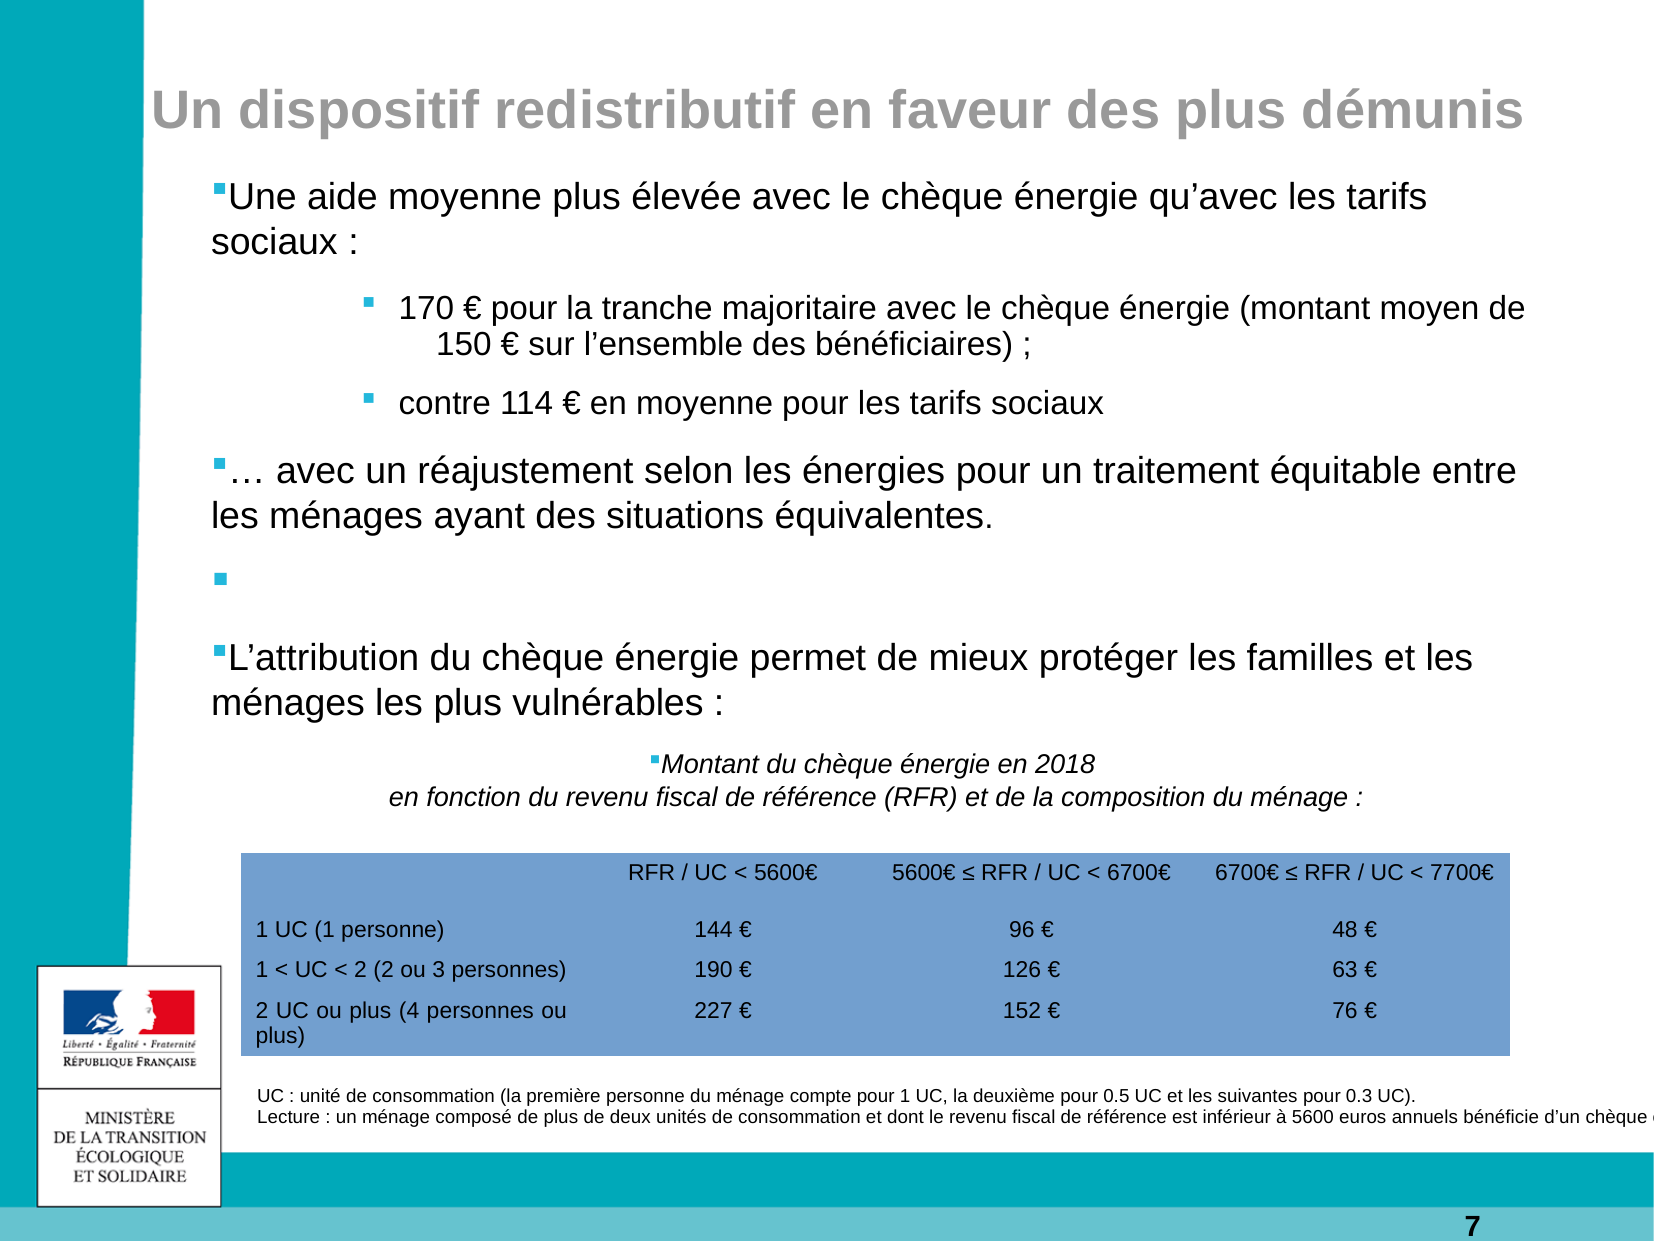

# Un dispositif redistributif en faveur des plus démunis
Une aide moyenne plus élevée avec le chèque énergie qu’avec les tarifs sociaux :
170 € pour la tranche majoritaire avec le chèque énergie (montant moyen de 150 € sur l’ensemble des bénéficiaires) ;
contre 114 € en moyenne pour les tarifs sociaux
… avec un réajustement selon les énergies pour un traitement équitable entre les ménages ayant des situations équivalentes.
L’attribution du chèque énergie permet de mieux protéger les familles et les ménages les plus vulnérables :
Montant du chèque énergie en 2018
en fonction du revenu fiscal de référence (RFR) et de la composition du ménage :
| | RFR / UC < 5600€ | 5600€ ≤ RFR / UC < 6700€ | 6700€ ≤ RFR / UC < 7700€ |
| --- | --- | --- | --- |
| 1 UC (1 personne) | 144 € | 96 € | 48 € |
| 1 < UC < 2 (2 ou 3 personnes) | 190 € | 126 € | 63 € |
| 2 UC ou plus (4 personnes ou plus) | 227 € | 152 € | 76 € |
UC : unité de consommation (la première personne du ménage compte pour 1 UC, la deuxième pour 0.5 UC et les suivantes pour 0.3 UC).
Lecture : un ménage composé de plus de deux unités de consommation et dont le revenu fiscal de référence est inférieur à 5600 euros annuels bénéficie d’un chèque énergie de 227 euros par an.